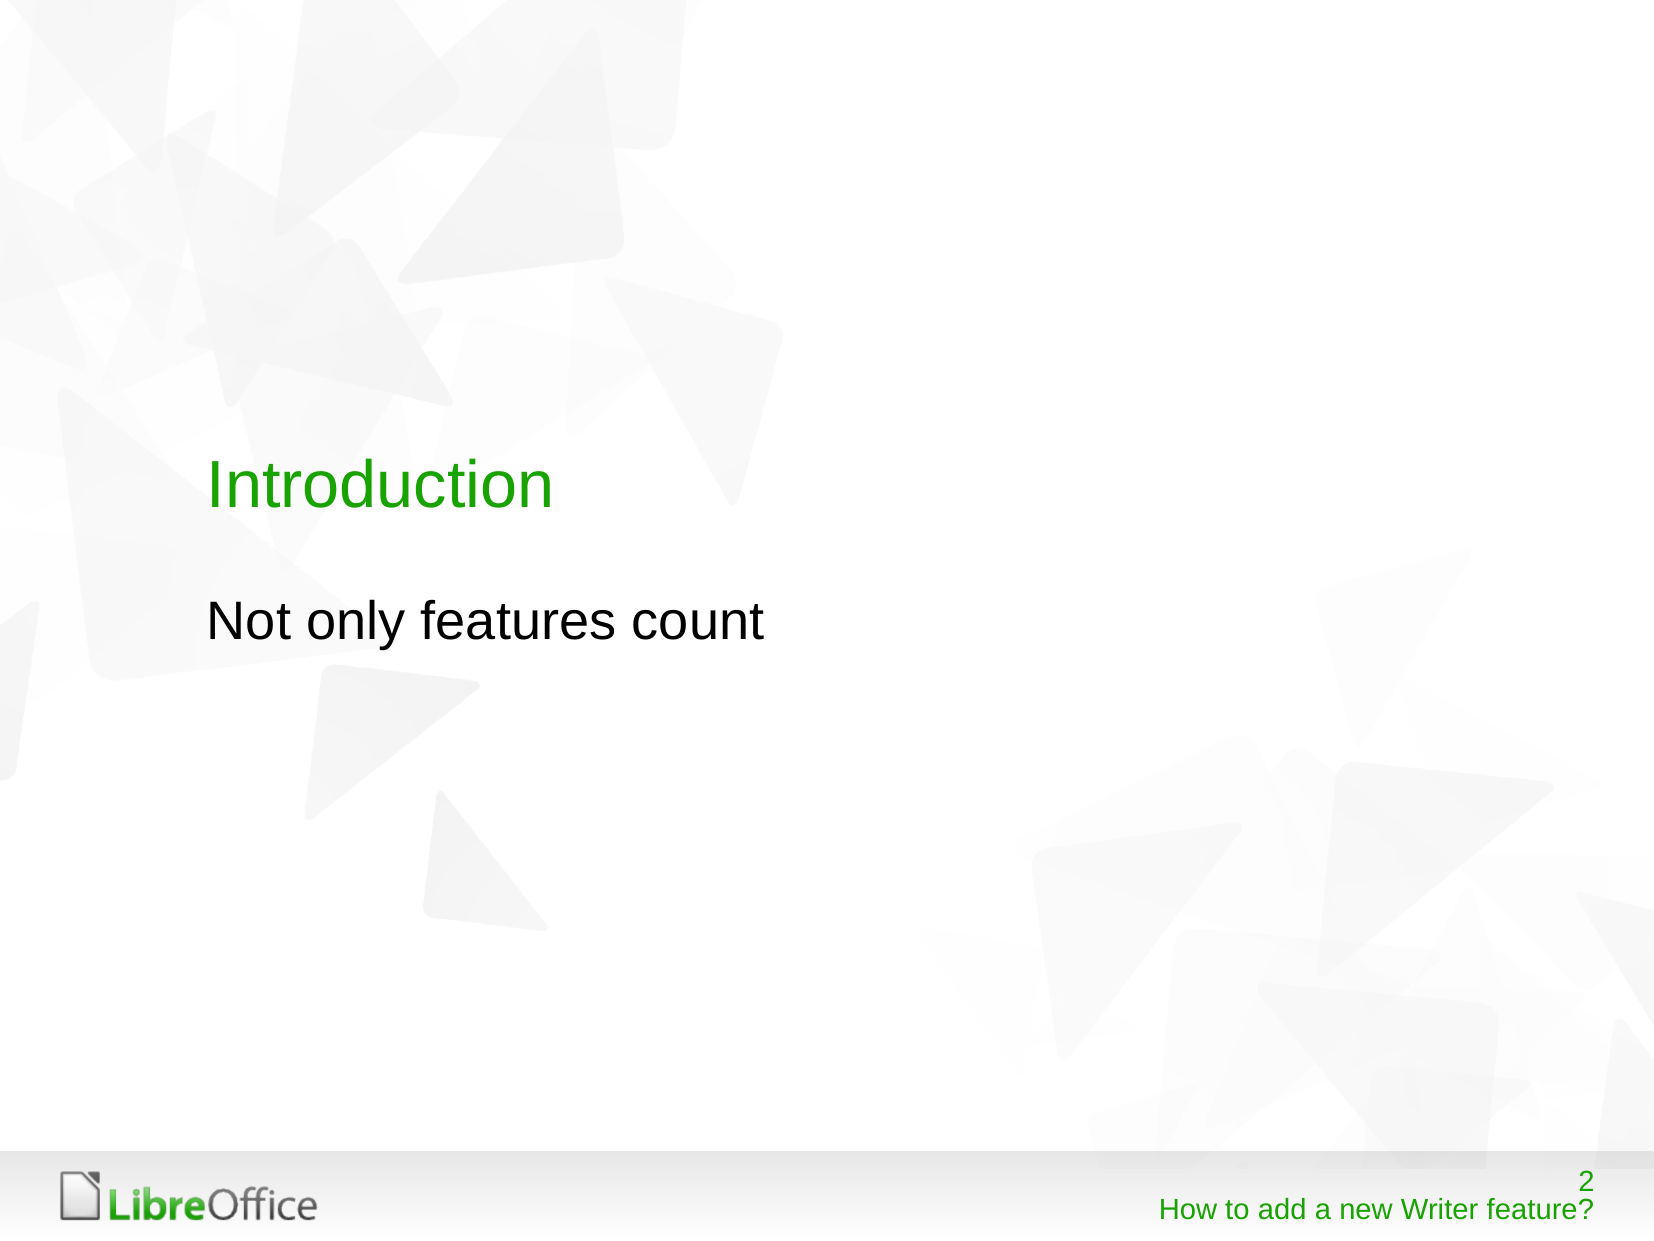

# Introduction
Not only features count
2
How to add a new Writer feature?